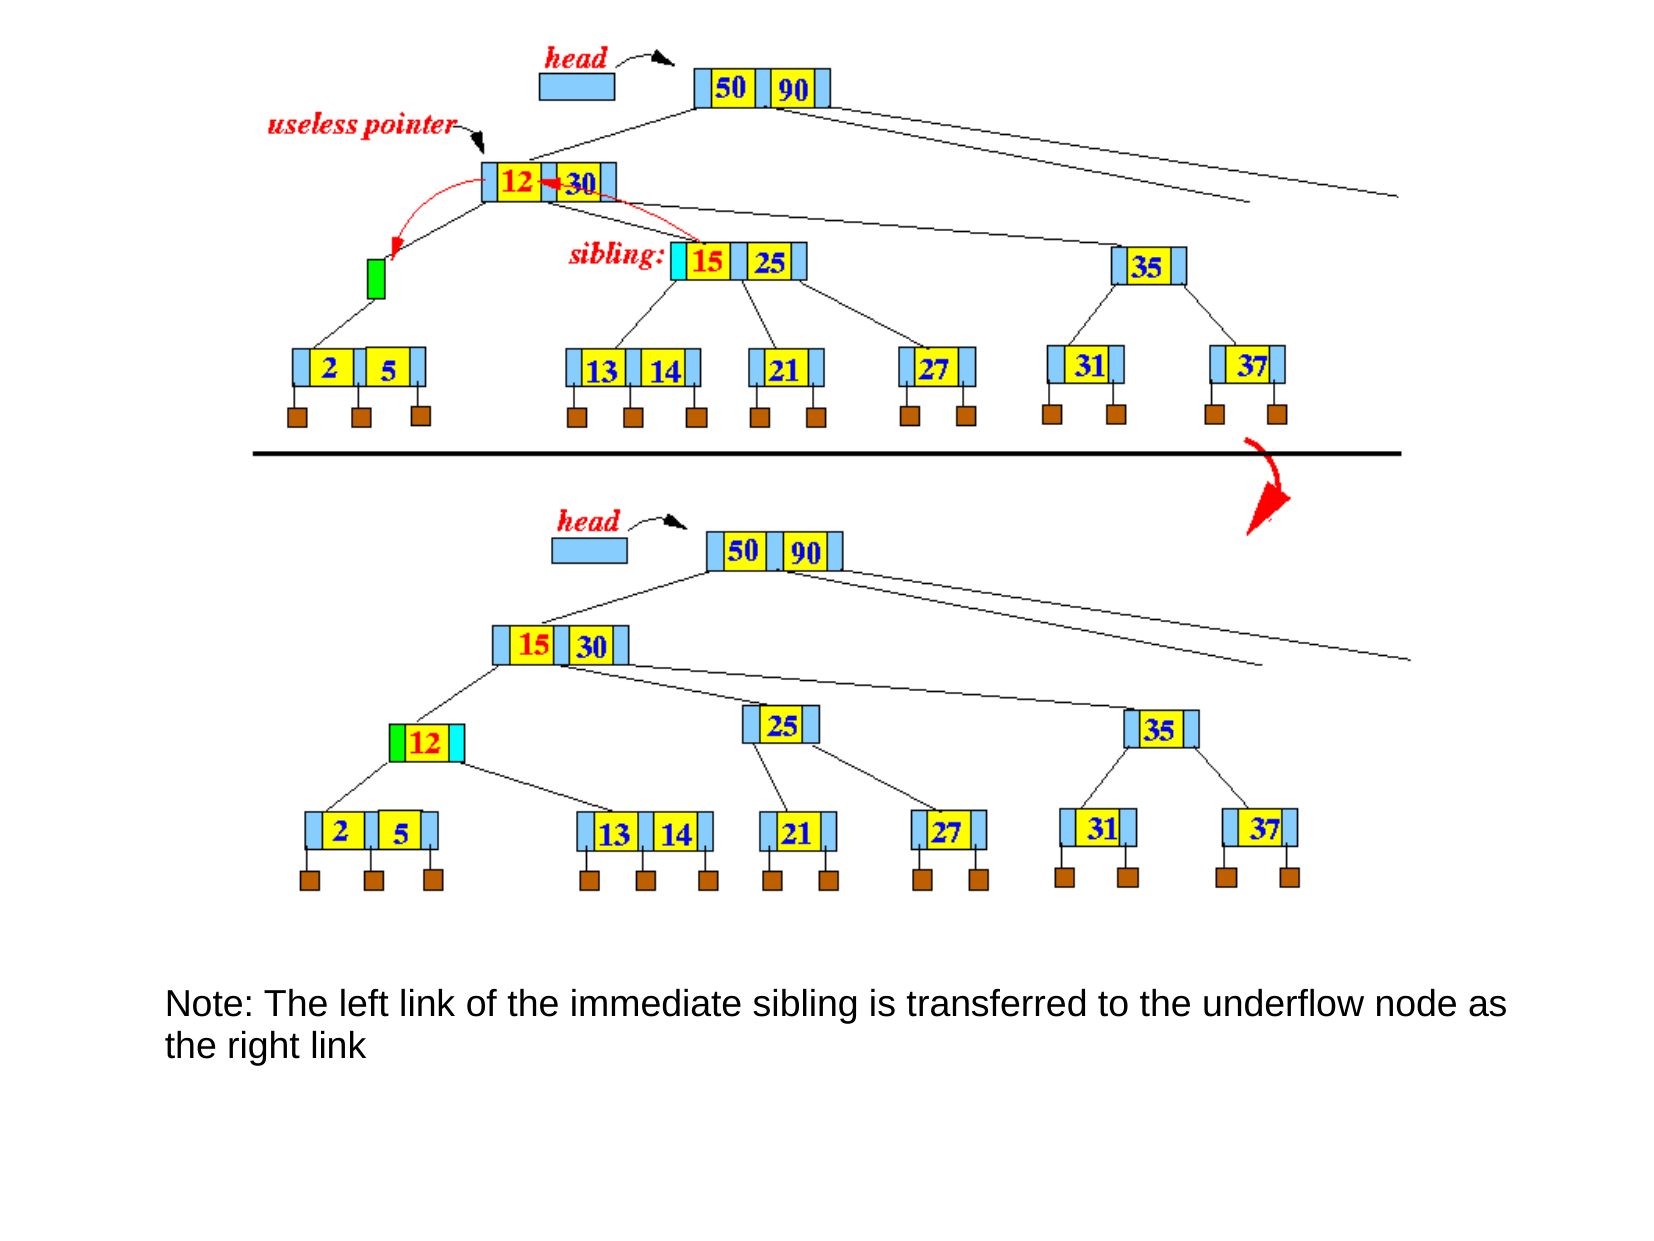

Note: The left link of the immediate sibling is transferred to the underflow node as the right link